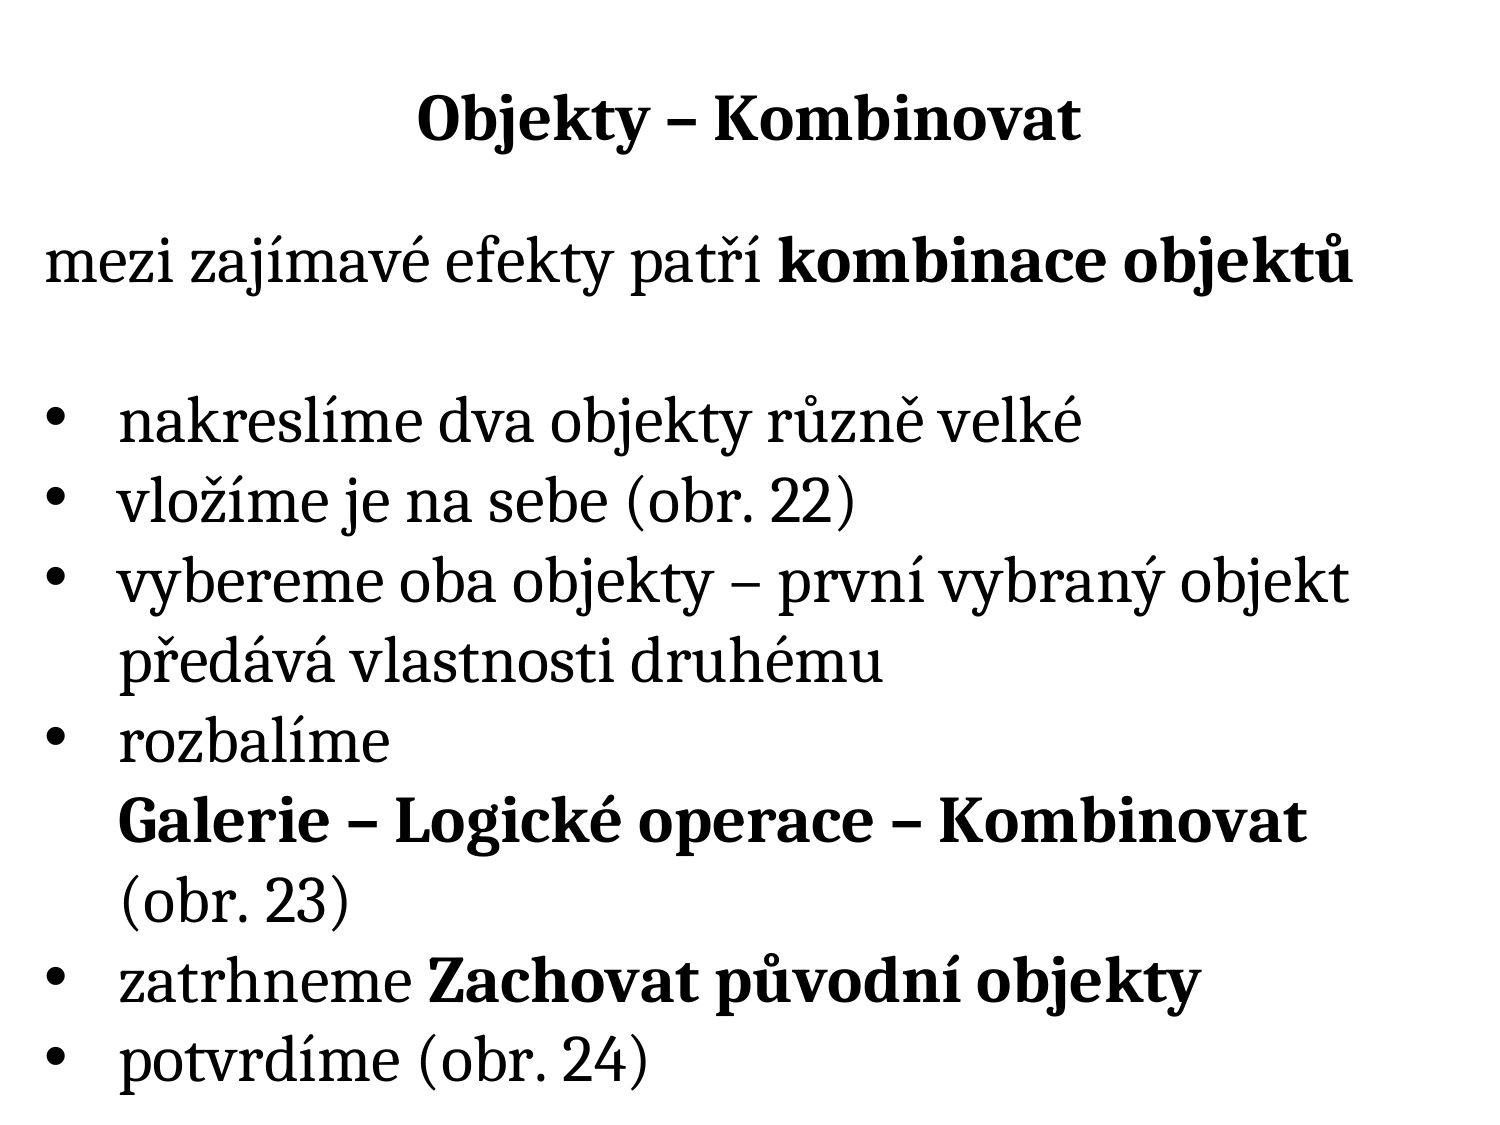

Objekty – Kombinovat
mezi zajímavé efekty patří kombinace objektů
nakreslíme dva objekty různě velké
vložíme je na sebe (obr. 22)
vybereme oba objekty – první vybraný objekt předává vlastnosti druhému
rozbalíme
	Galerie – Logické operace – Kombinovat
	(obr. 23)
zatrhneme Zachovat původní objekty
potvrdíme (obr. 24)